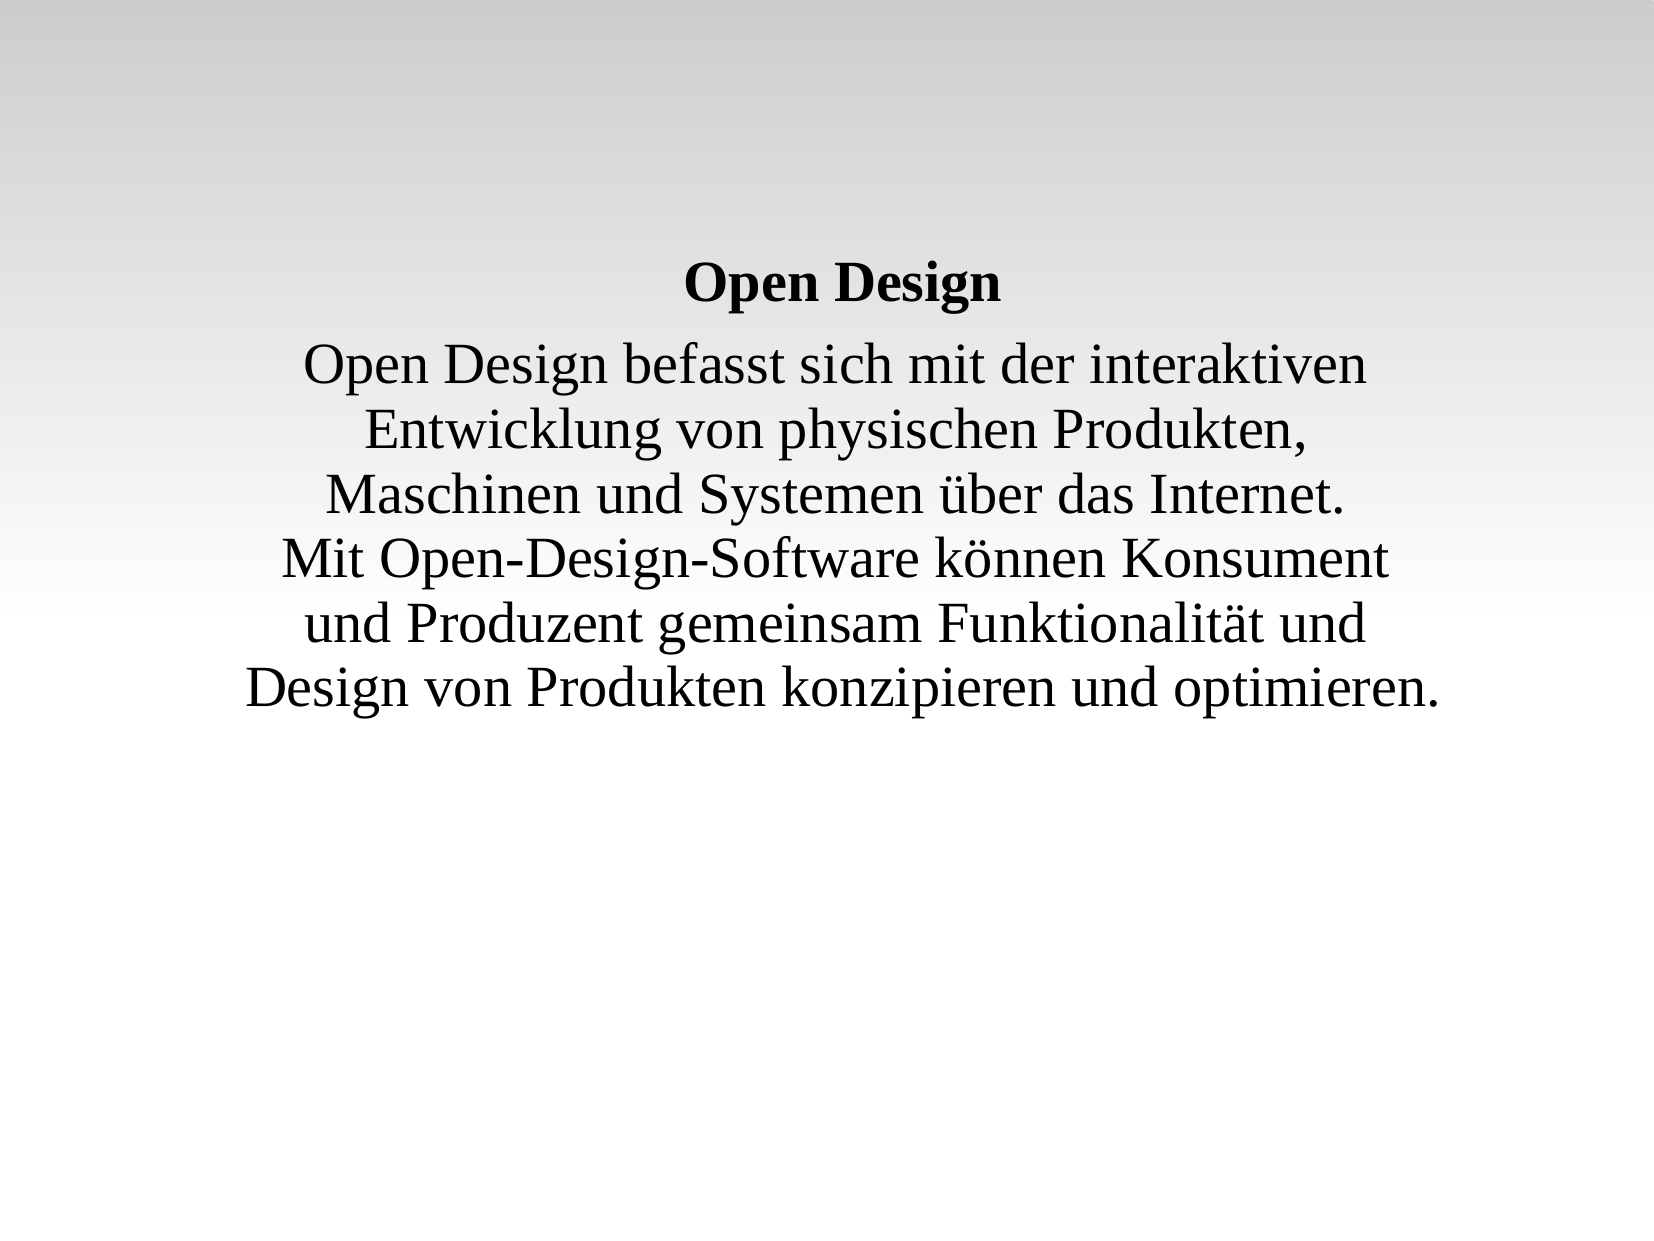

Open Design
Open Design befasst sich mit der interaktiven
Entwicklung von physischen Produkten,
Maschinen und Systemen über das Internet.
Mit Open-Design-Software können Konsument
und Produzent gemeinsam Funktionalität und
Design von Produkten konzipieren und optimieren.